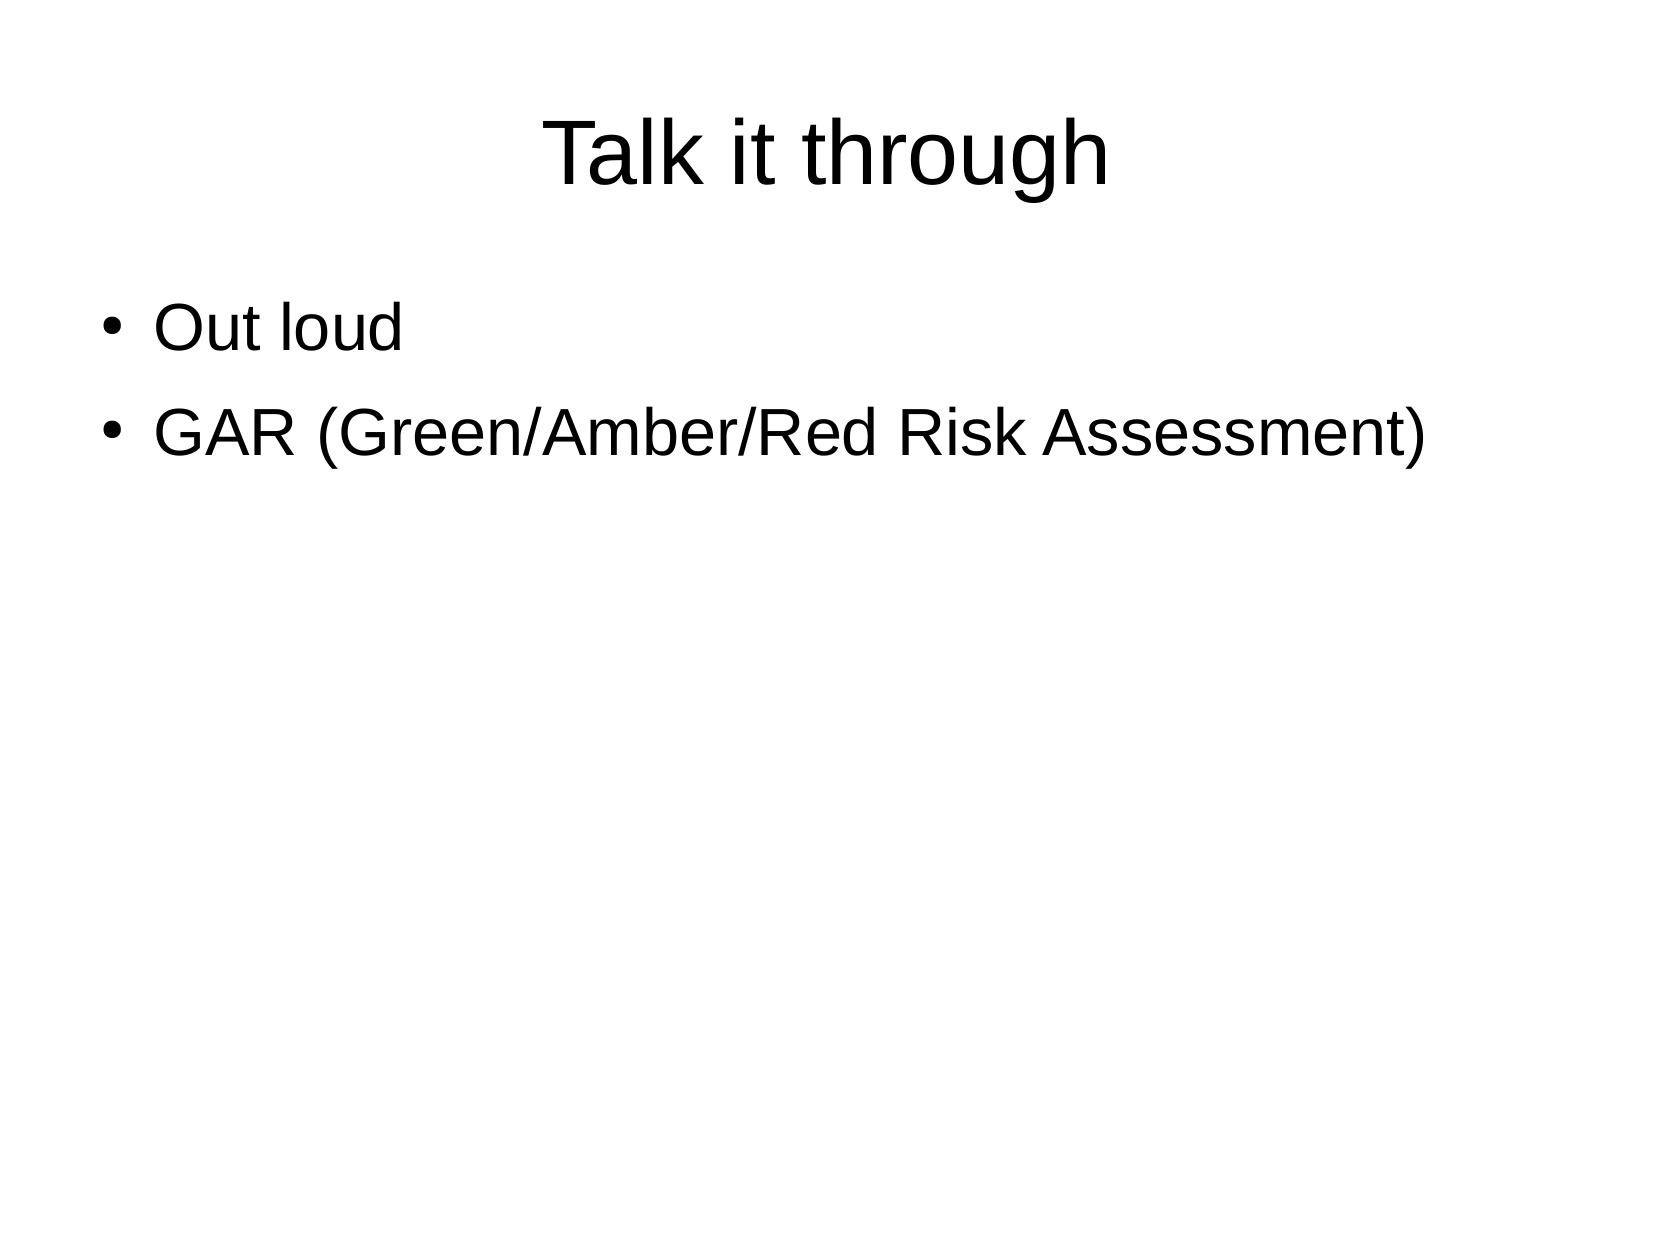

# Talk it through
Out loud
GAR (Green/Amber/Red Risk Assessment)